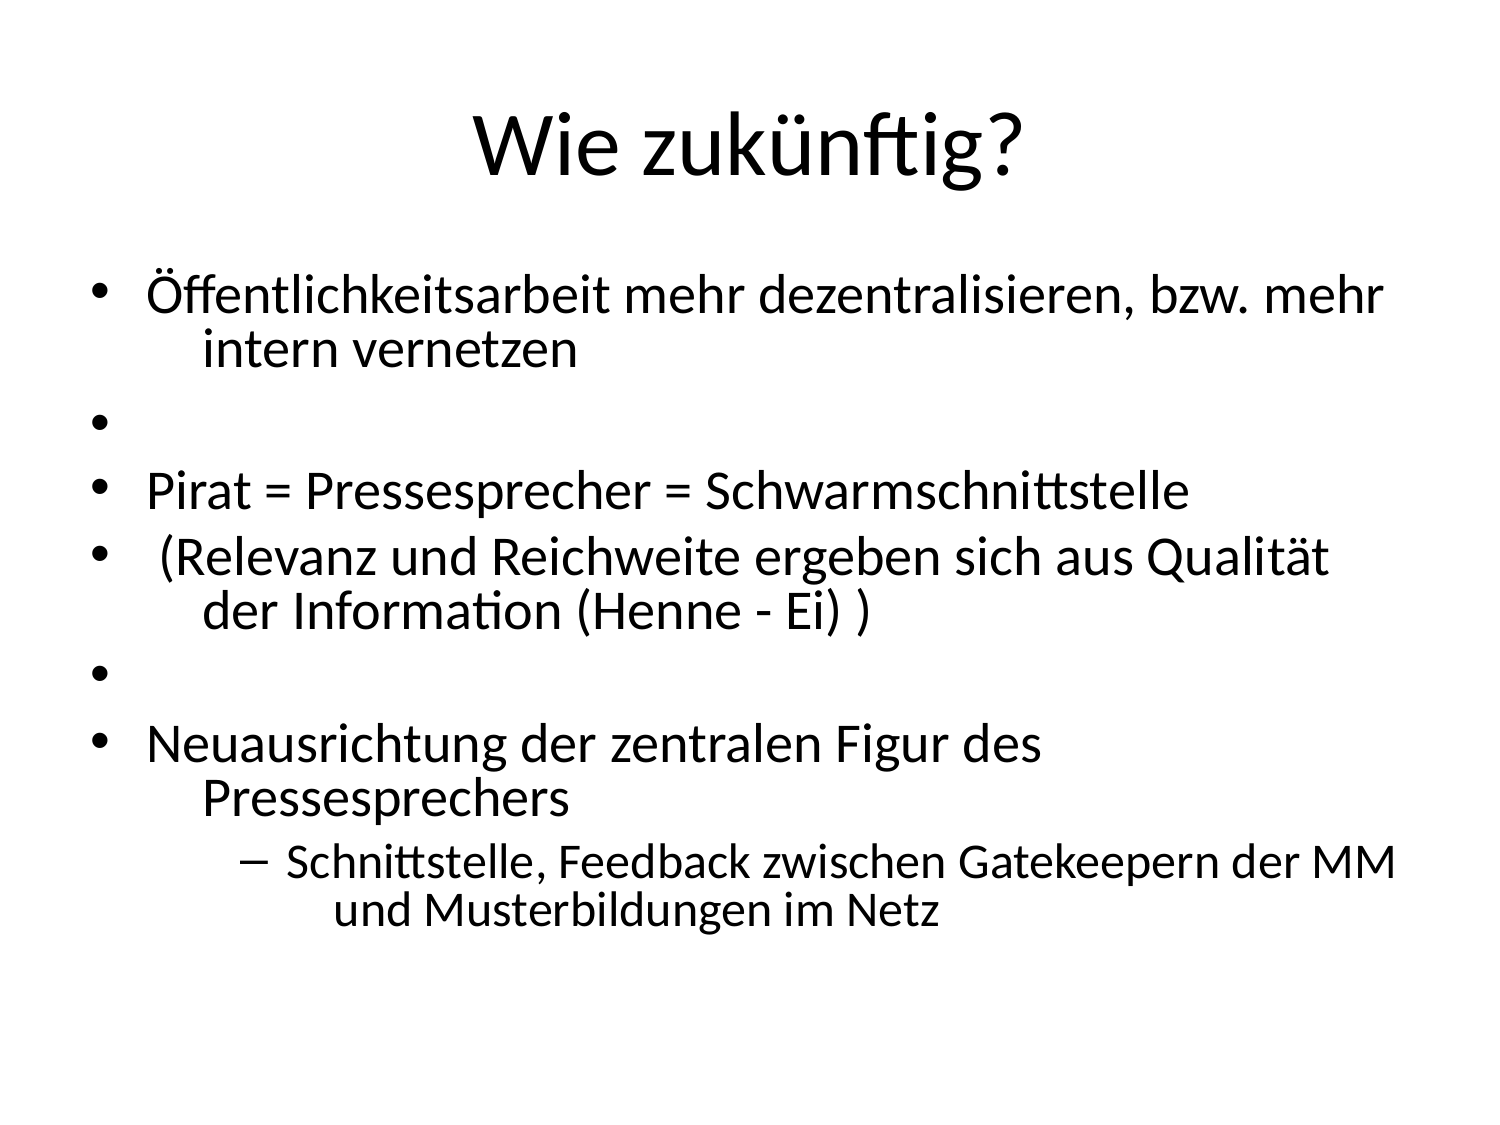

# Wie zukünftig?
Öffentlichkeitsarbeit mehr dezentralisieren, bzw. mehr intern vernetzen
Pirat = Pressesprecher = Schwarmschnittstelle
 (Relevanz und Reichweite ergeben sich aus Qualität der Information (Henne - Ei) )
Neuausrichtung der zentralen Figur des Pressesprechers
Schnittstelle, Feedback zwischen Gatekeepern der MM und Musterbildungen im Netz